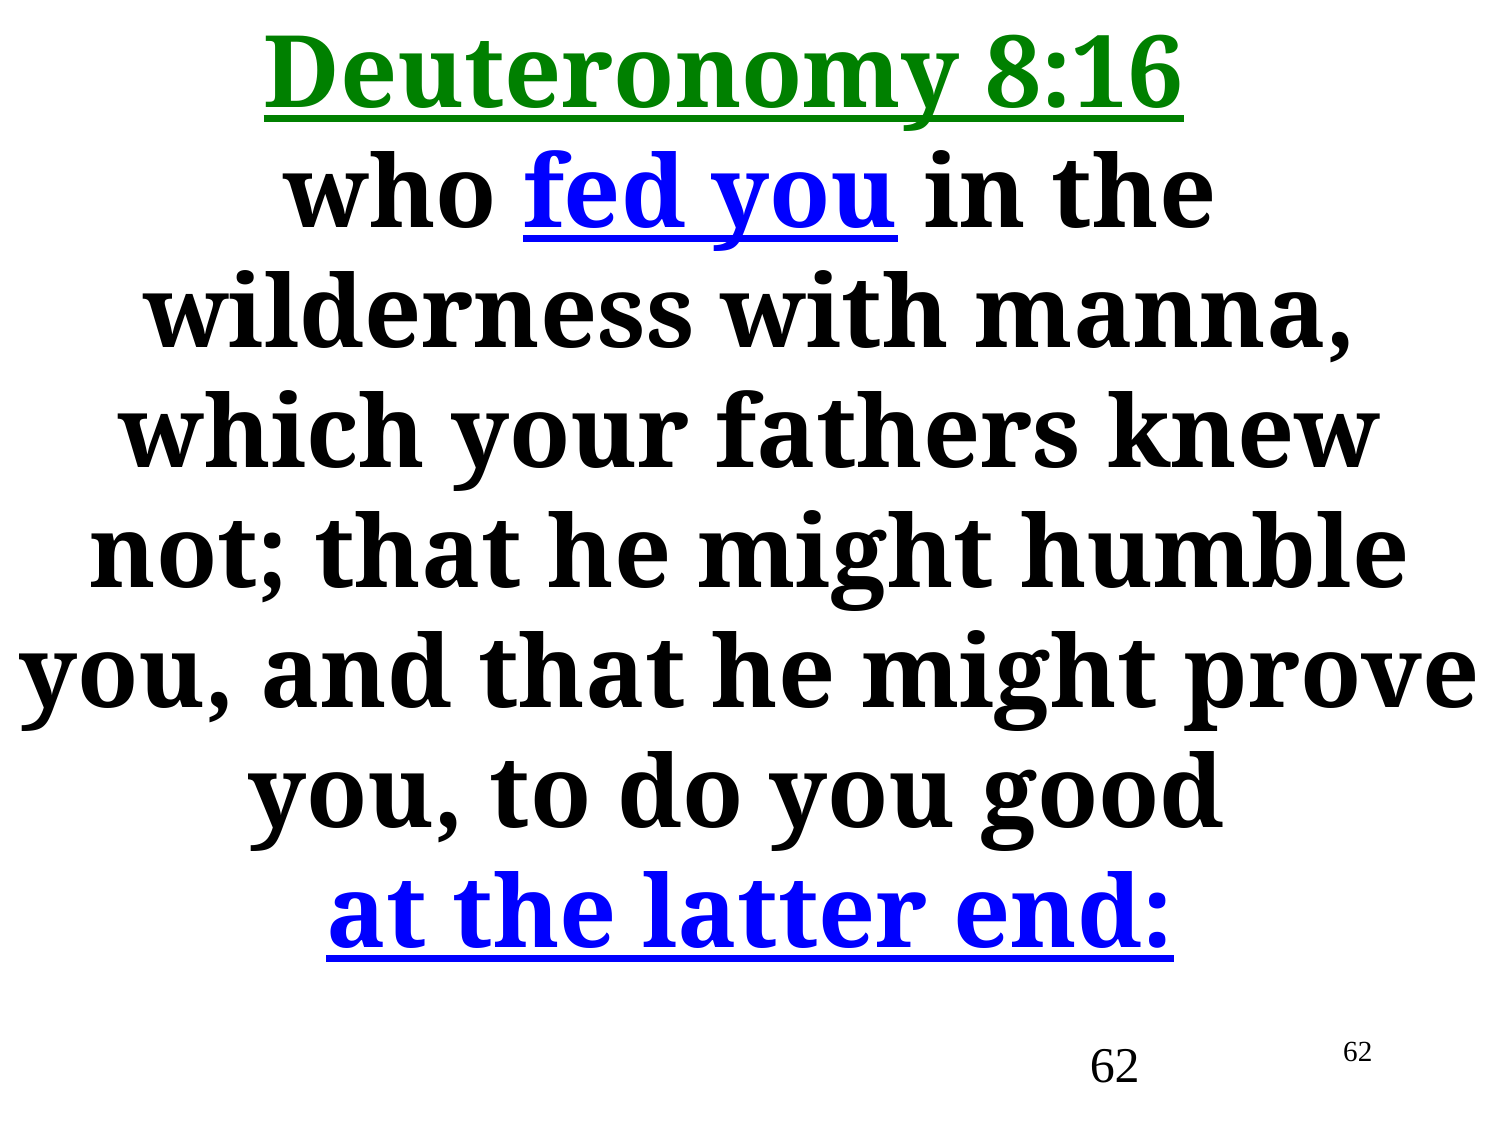

Deuteronomy 8:16
who fed you in the wilderness with manna, which your fathers knew not; that he might humble you, and that he might prove you, to do you good
at the latter end:
62